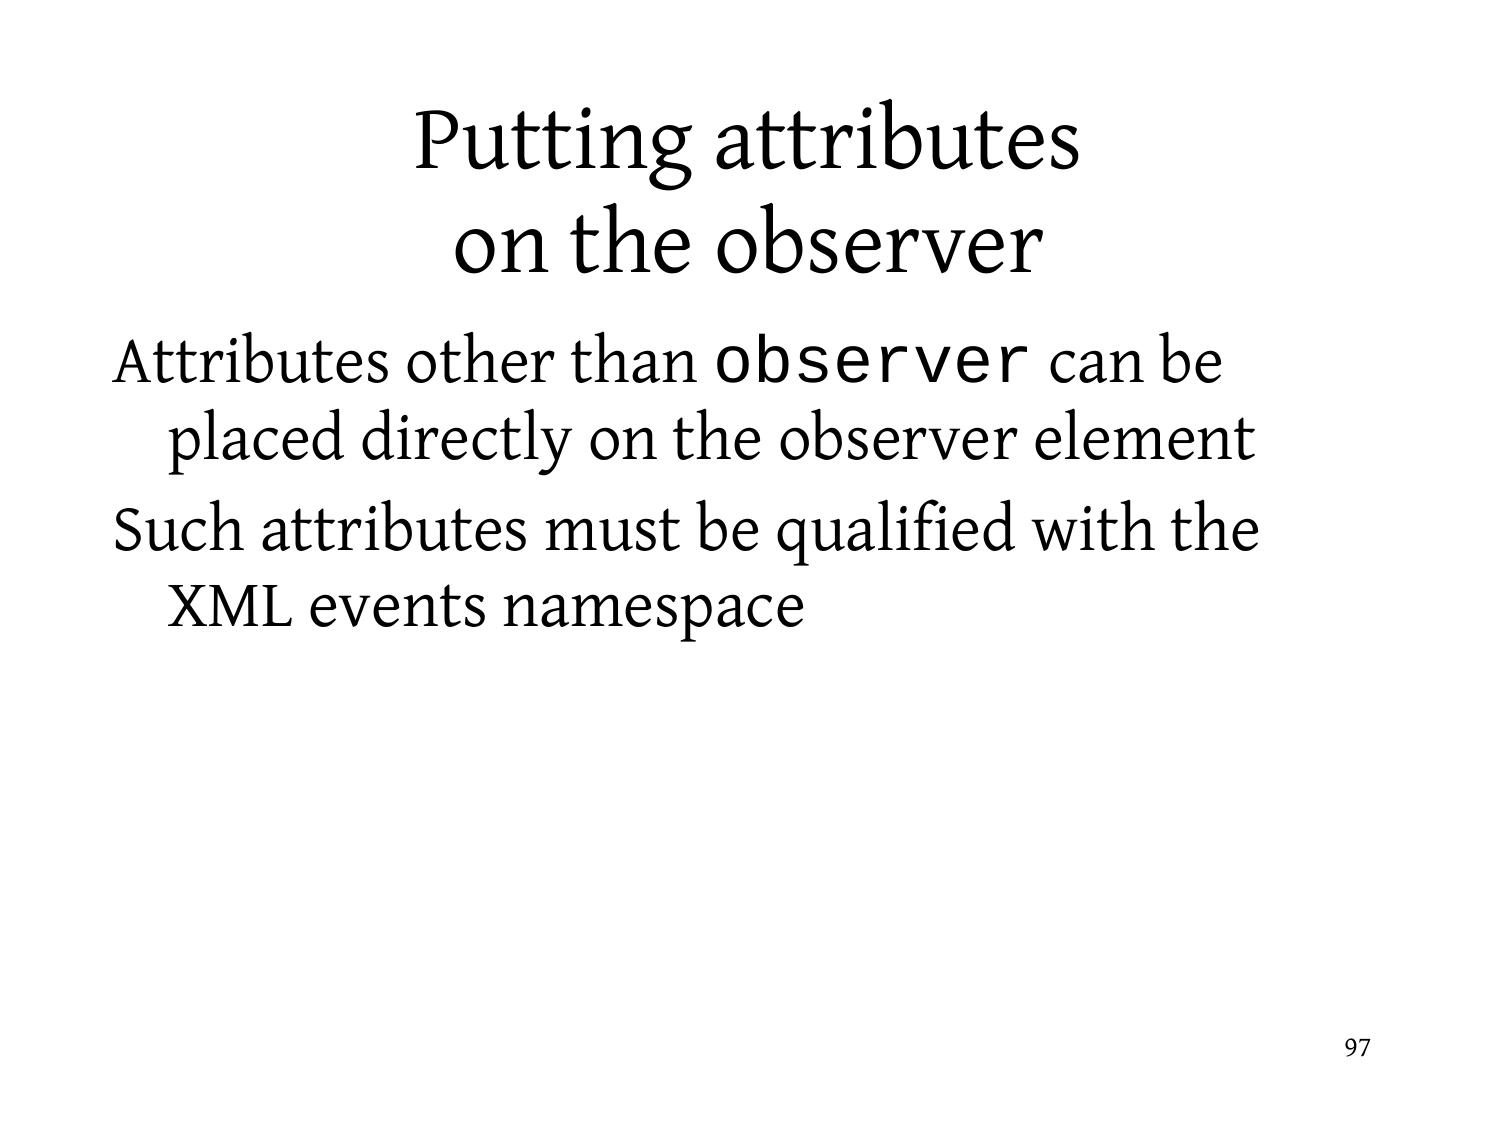

# Putting attributes on the observer
Attributes other than observer can be placed directly on the observer element
Such attributes must be qualified with the XML events namespace